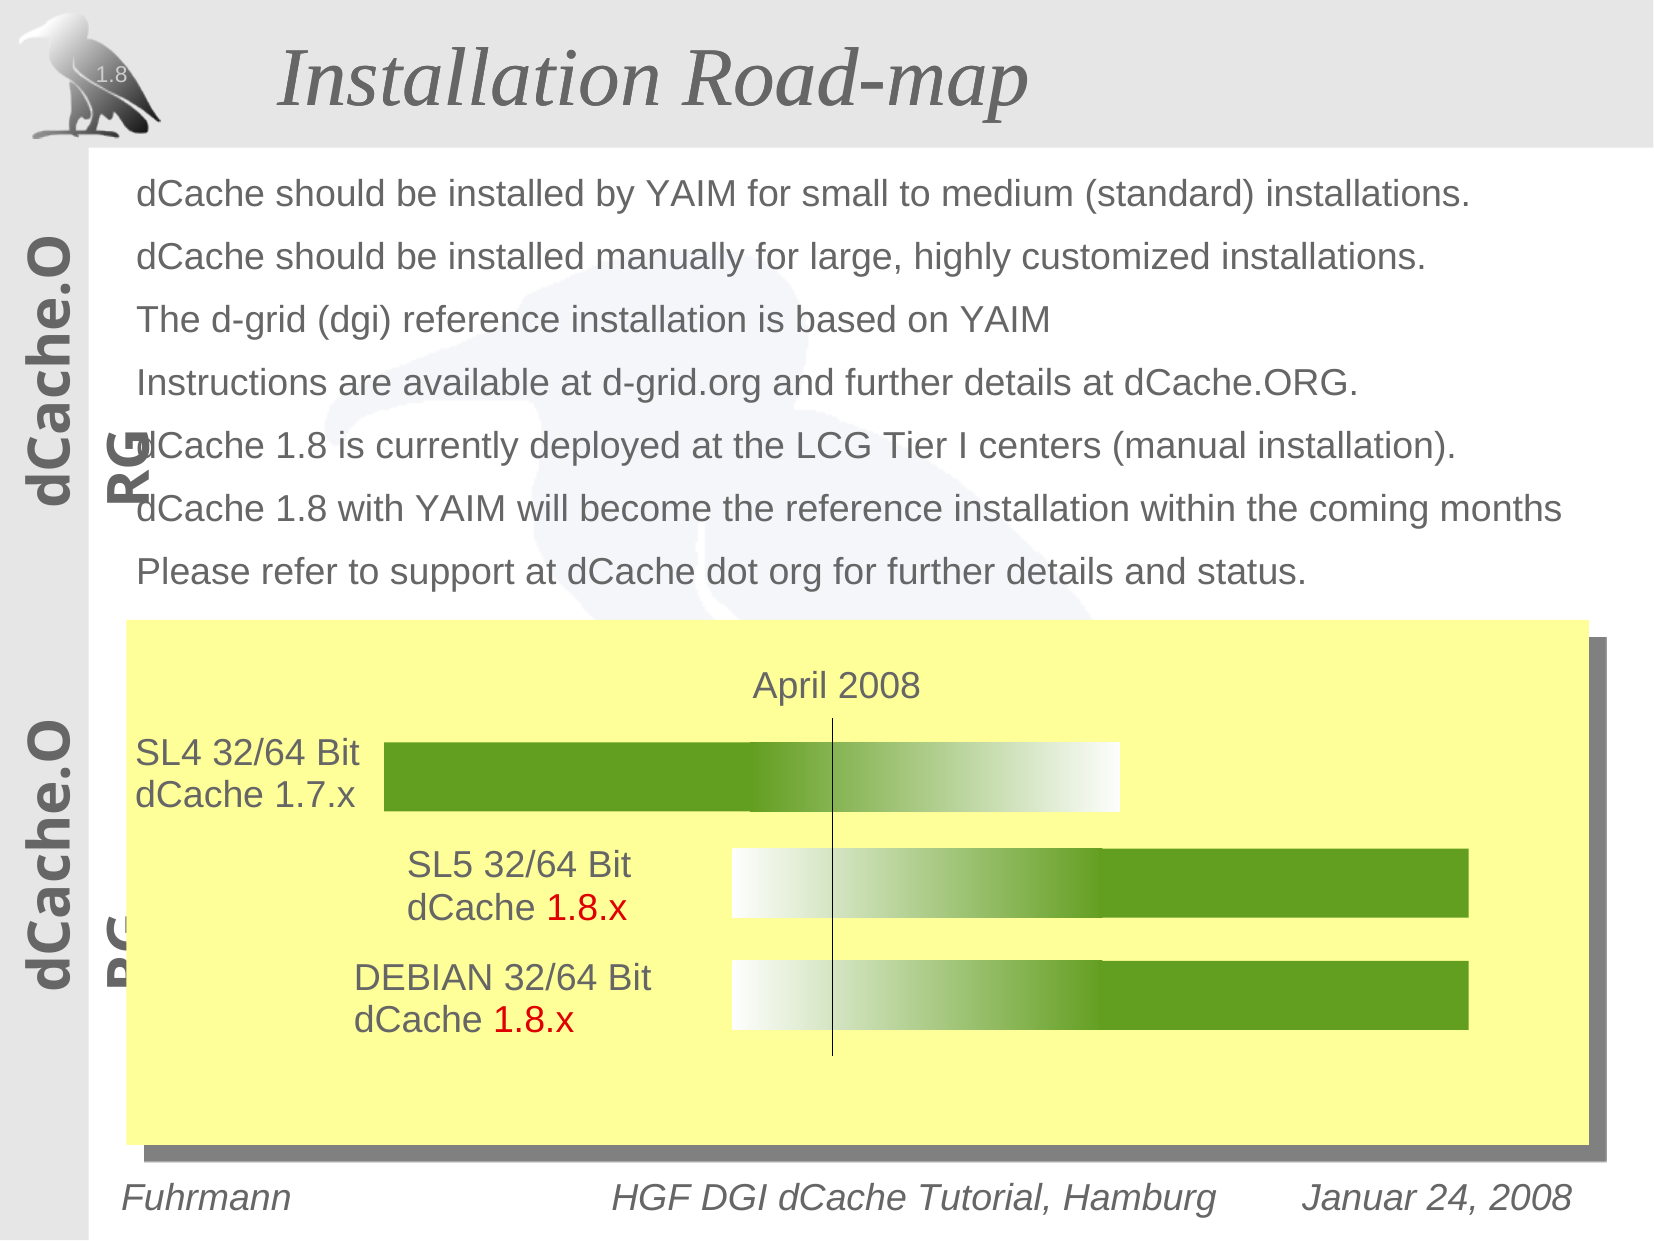

Installation Road-map
Installation Road-map
dCache should be installed by YAIM for small to medium (standard) installations.
dCache should be installed manually for large, highly customized installations.
The d-grid (dgi) reference installation is based on YAIM
Instructions are available at d-grid.org and further details at dCache.ORG.
dCache 1.8 is currently deployed at the LCG Tier I centers (manual installation).
dCache 1.8 with YAIM will become the reference installation within the coming months
Please refer to support at dCache dot org for further details and status.
April 2008
SL4 32/64 Bit
dCache 1.7.x
SL5 32/64 Bit
dCache 1.8.x
DEBIAN 32/64 Bit
dCache 1.8.x